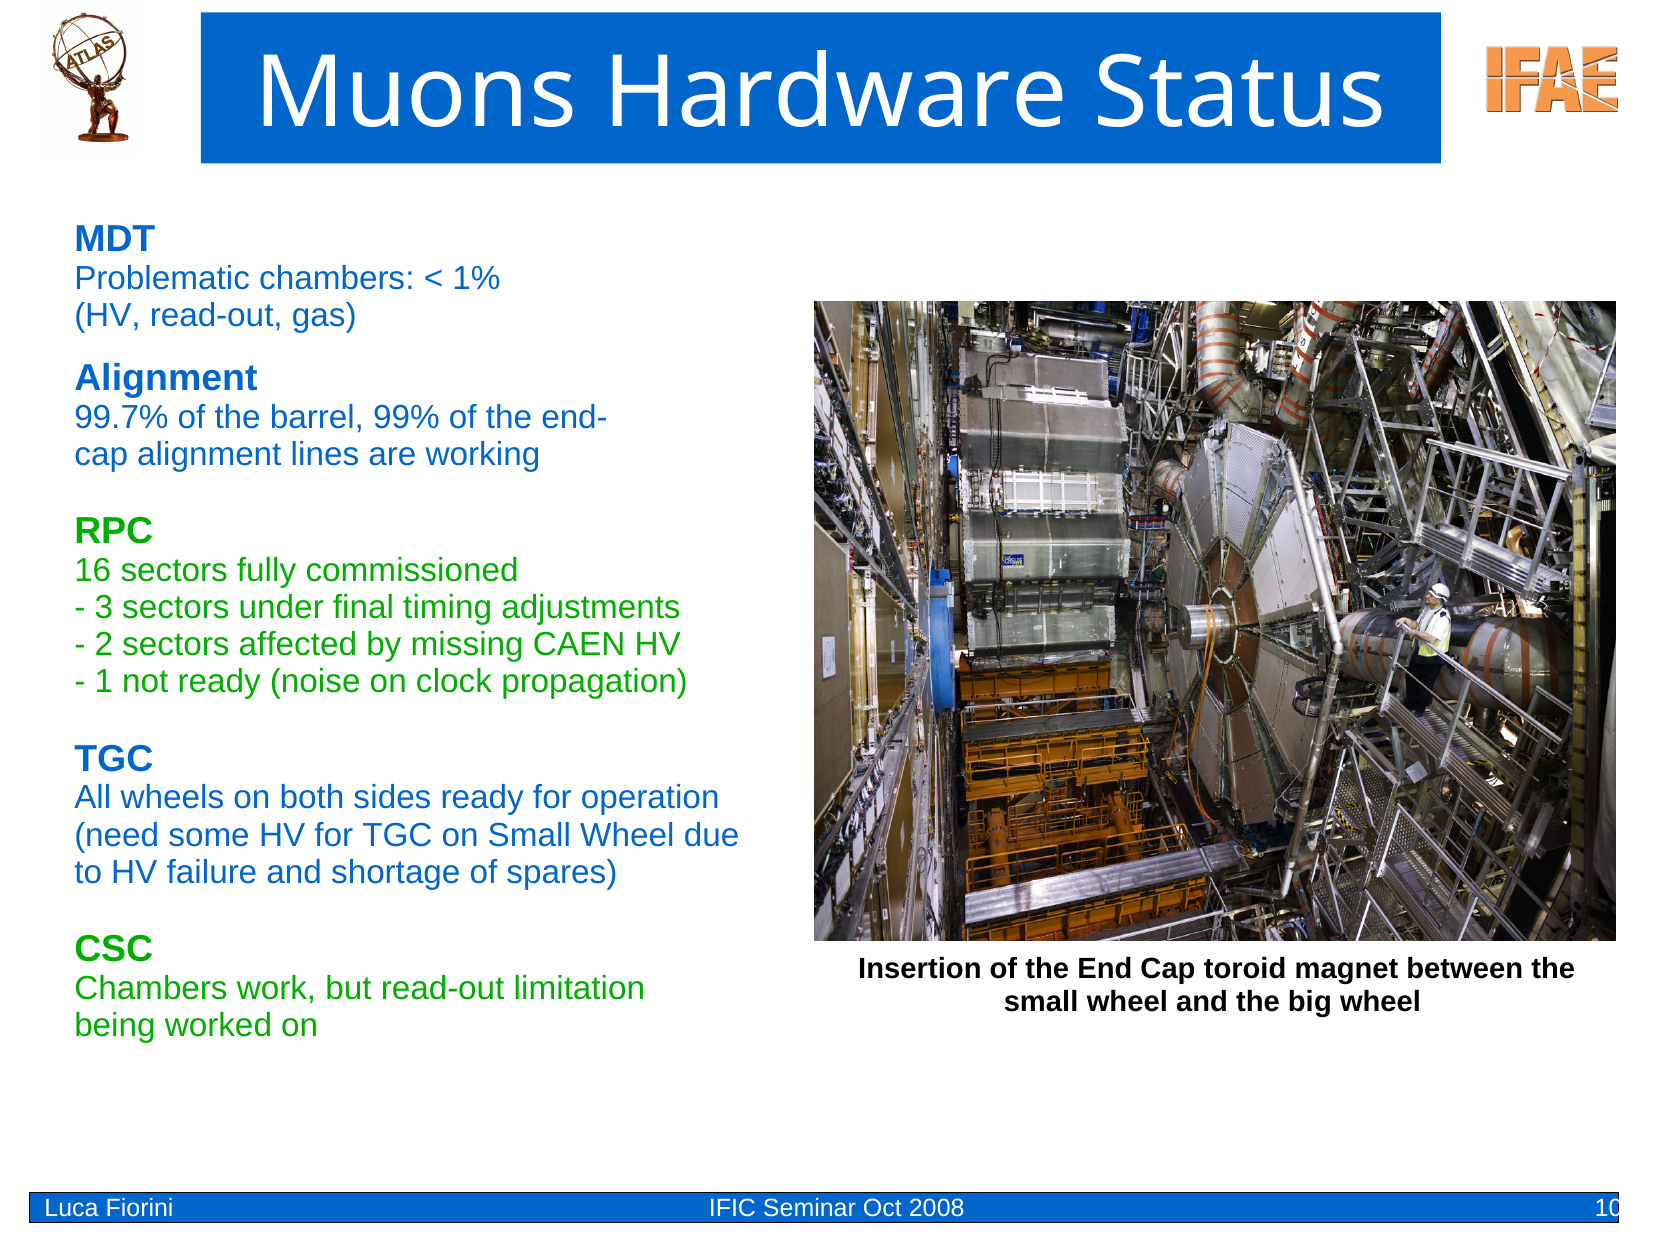

Muons Hardware Status
MDT
Problematic chambers: < 1%
(HV, read-out, gas)
Alignment
99.7% of the barrel, 99% of the end-
cap alignment lines are working
RPC
16 sectors fully commissioned
- 3 sectors under final timing adjustments
- 2 sectors affected by missing CAEN HV
- 1 not ready (noise on clock propagation)
TGC
All wheels on both sides ready for operation
(need some HV for TGC on Small Wheel due
to HV failure and shortage of spares)
CSC
Chambers work, but read-out limitation
being worked on
Insertion of the End Cap toroid magnet between the small wheel and the big wheel
Luca Fiorini								IFIC Seminar Oct 2008									10